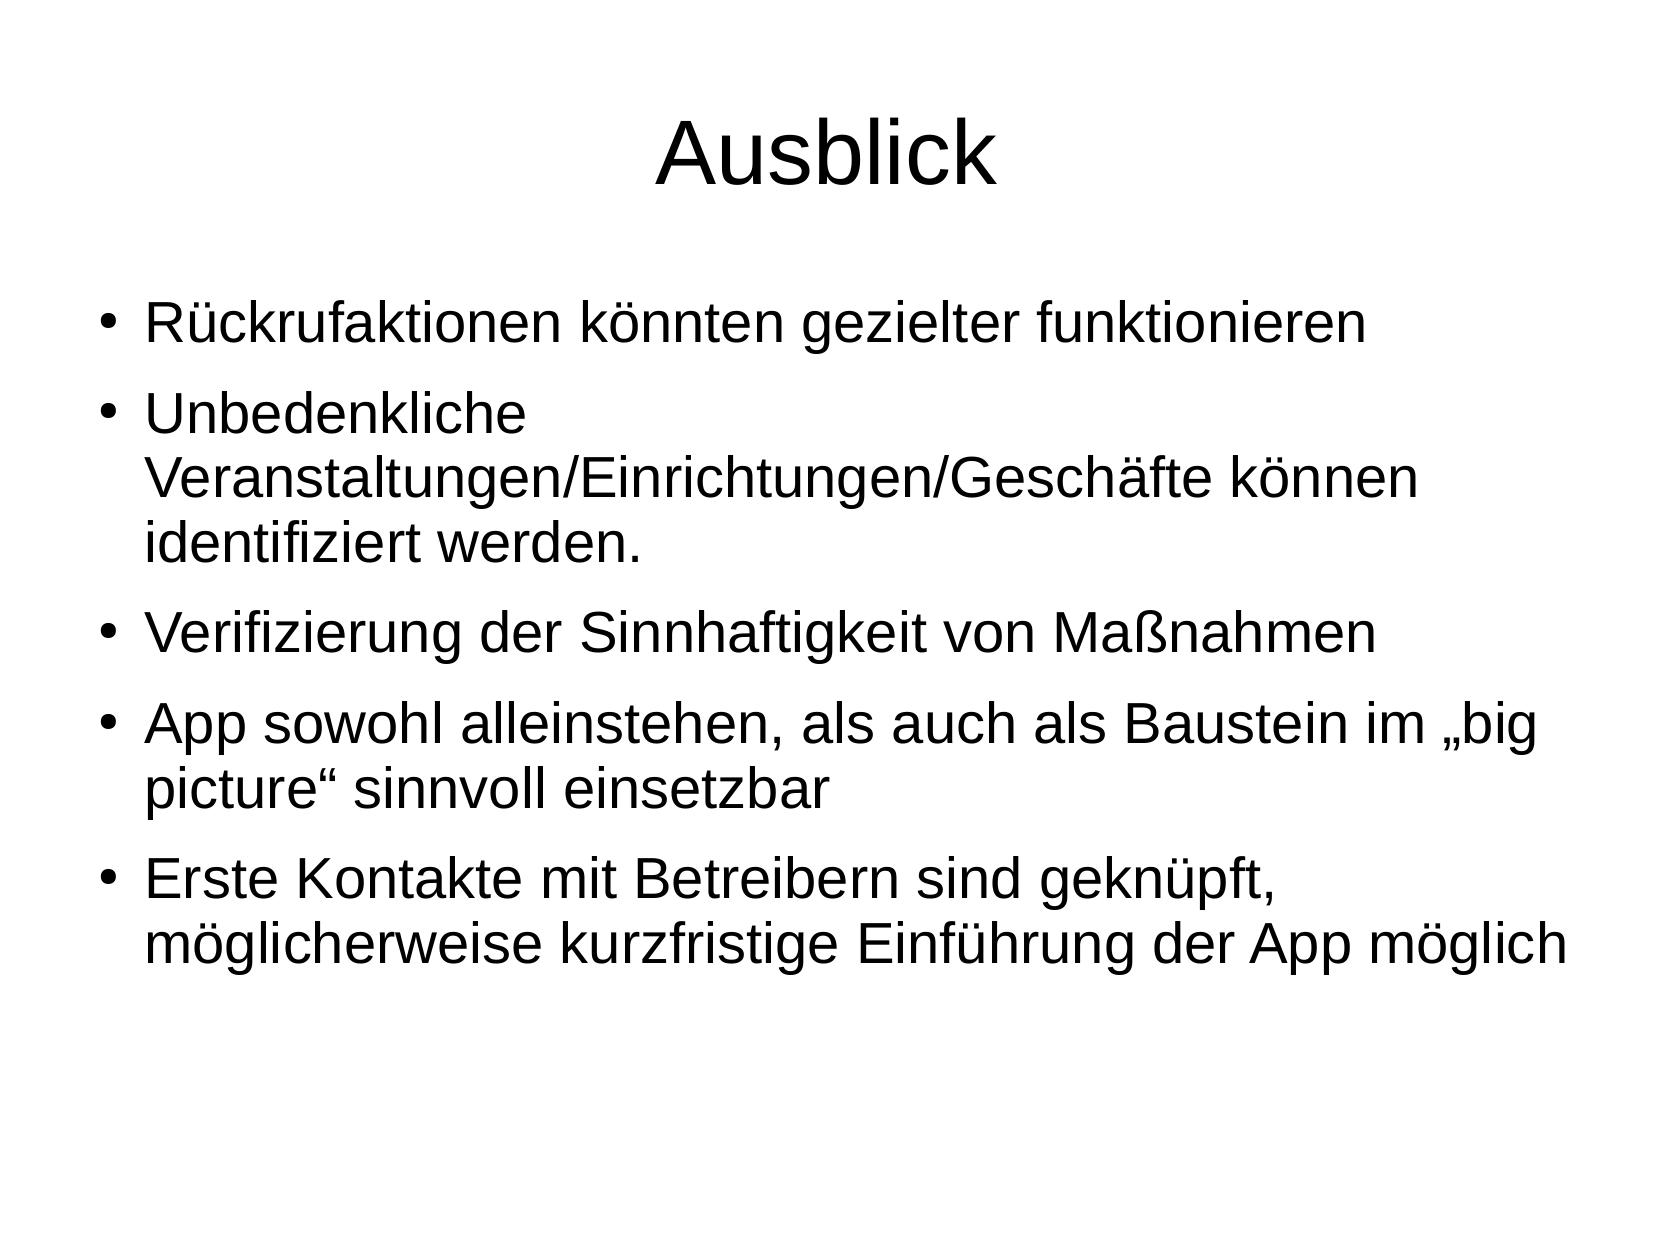

# Ausblick
Rückrufaktionen könnten gezielter funktionieren
Unbedenkliche Veranstaltungen/Einrichtungen/Geschäfte können identifiziert werden.
Verifizierung der Sinnhaftigkeit von Maßnahmen
App sowohl alleinstehen, als auch als Baustein im „big picture“ sinnvoll einsetzbar
Erste Kontakte mit Betreibern sind geknüpft, möglicherweise kurzfristige Einführung der App möglich